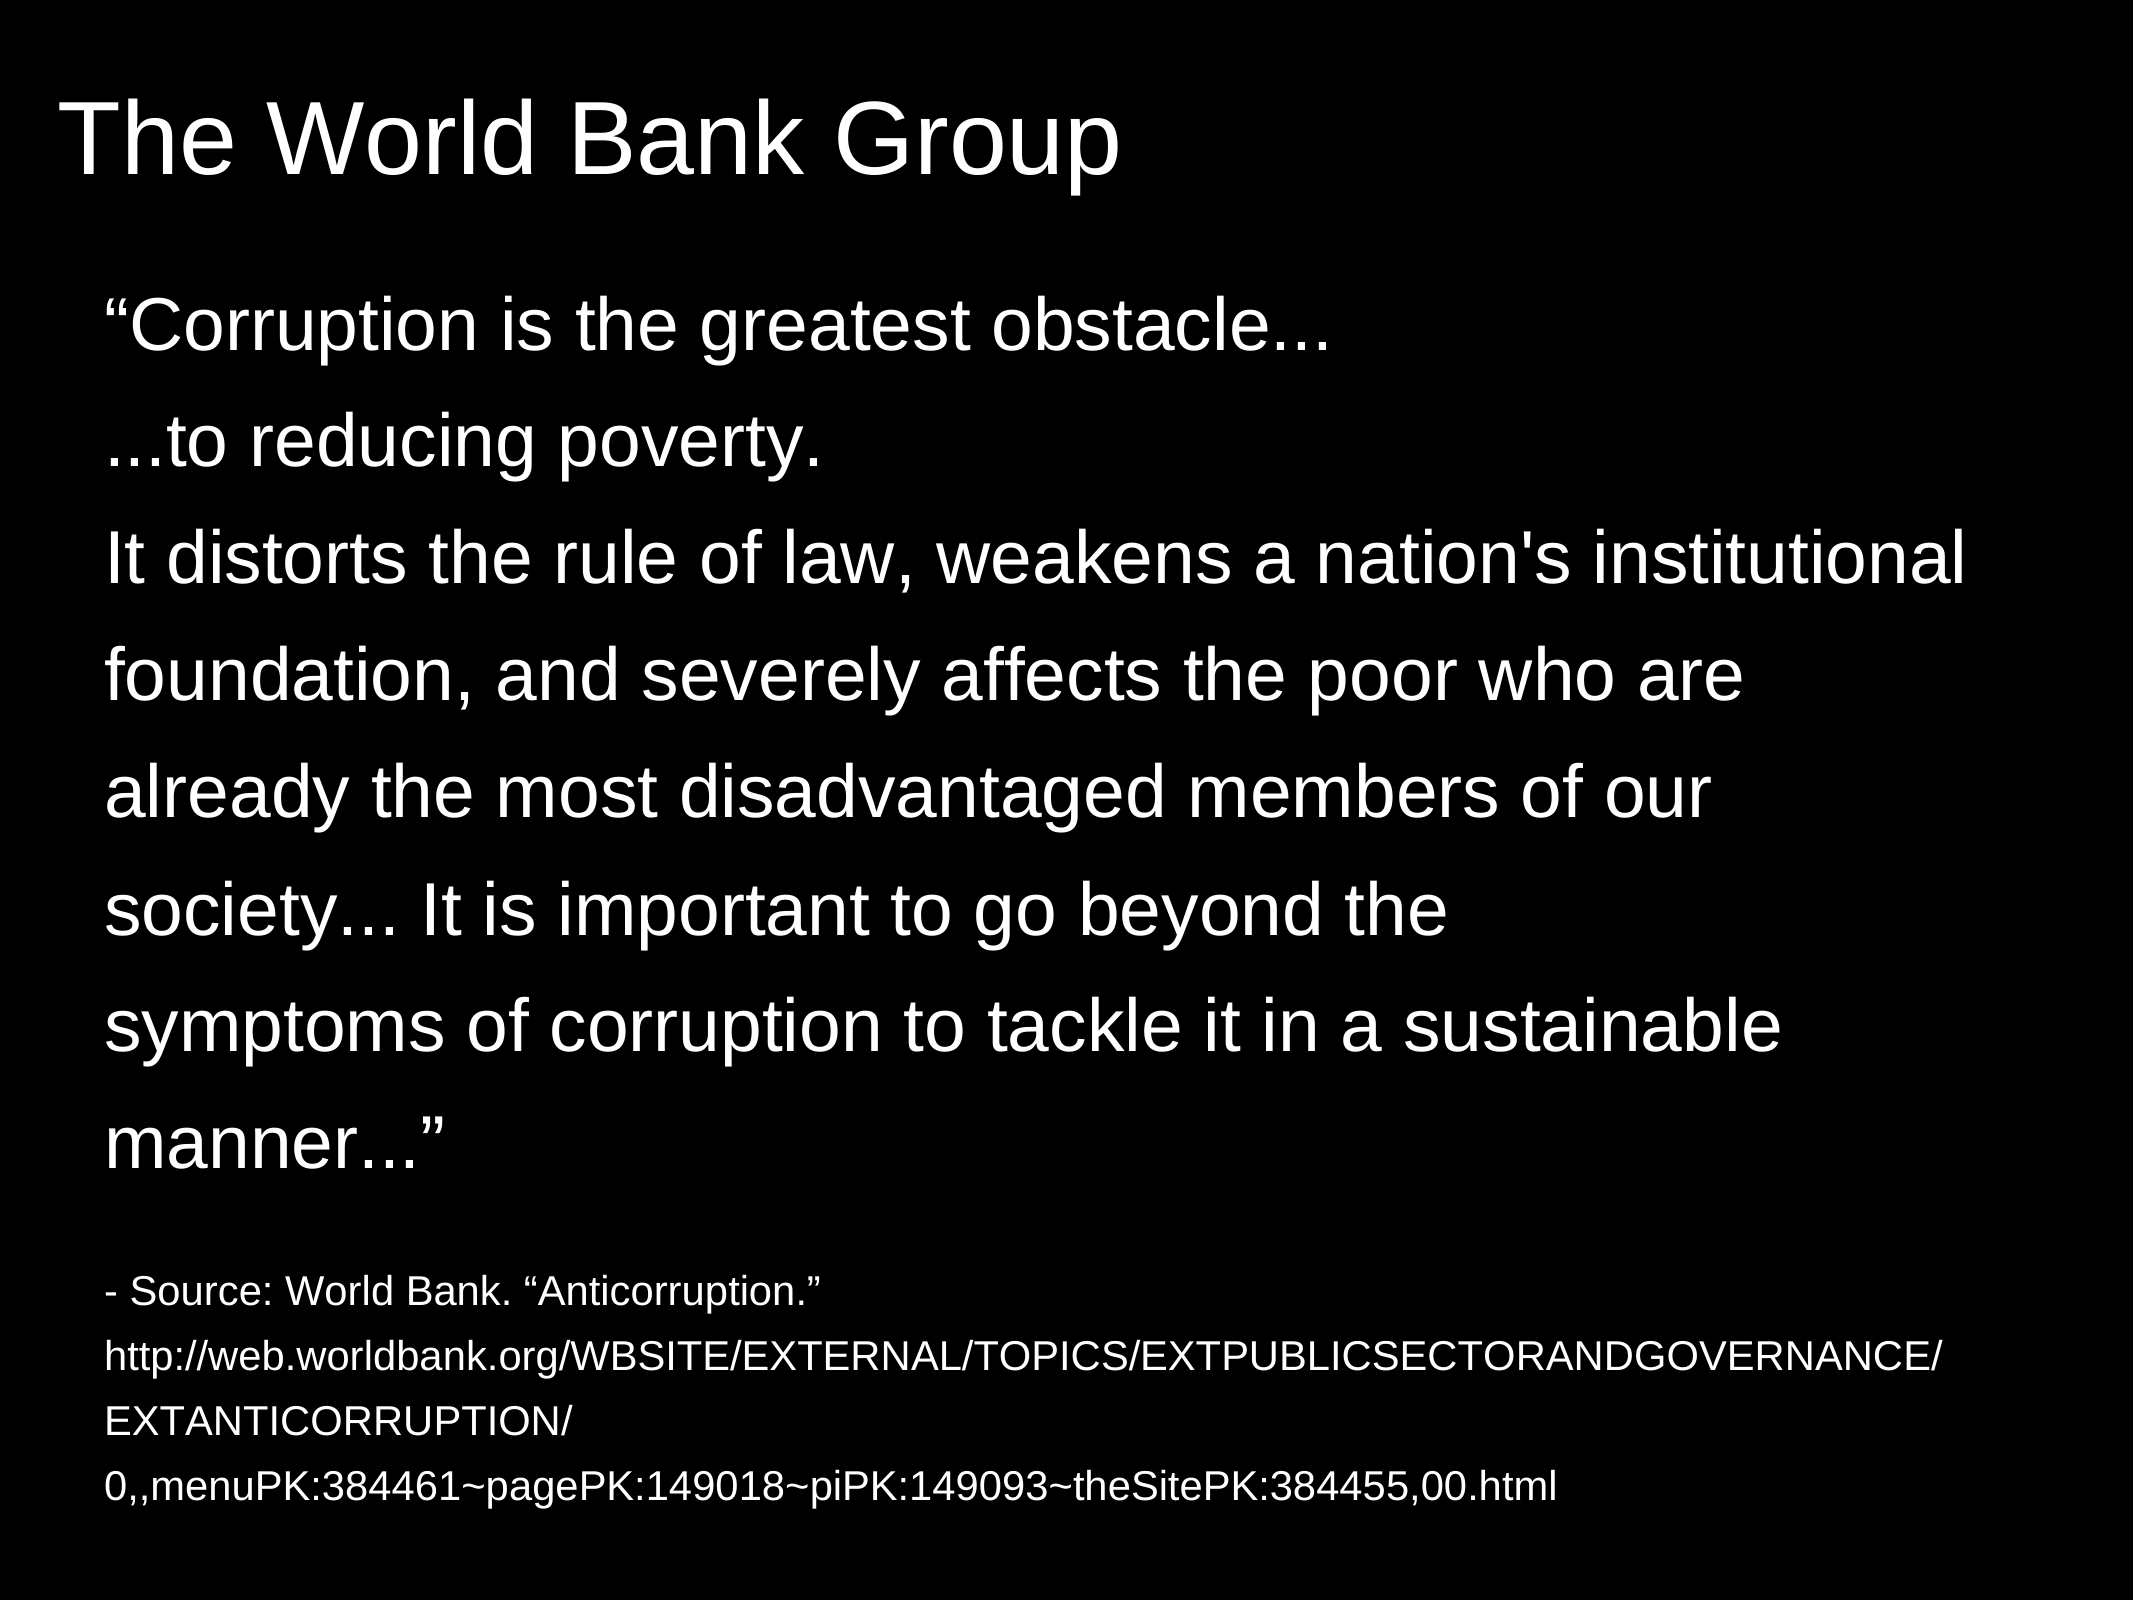

The World Bank Group
“Corruption is the greatest obstacle...
...to reducing poverty.
It distorts the rule of law, weakens a nation's institutional foundation, and severely affects the poor who are already the most disadvantaged members of our society... It is important to go beyond the
symptoms of corruption to tackle it in a sustainable manner...”
- Source: World Bank. “Anticorruption.” http://web.worldbank.org/WBSITE/EXTERNAL/TOPICS/EXTPUBLICSECTORANDGOVERNANCE/EXTANTICORRUPTION/0,,menuPK:384461~pagePK:149018~piPK:149093~theSitePK:384455,00.html